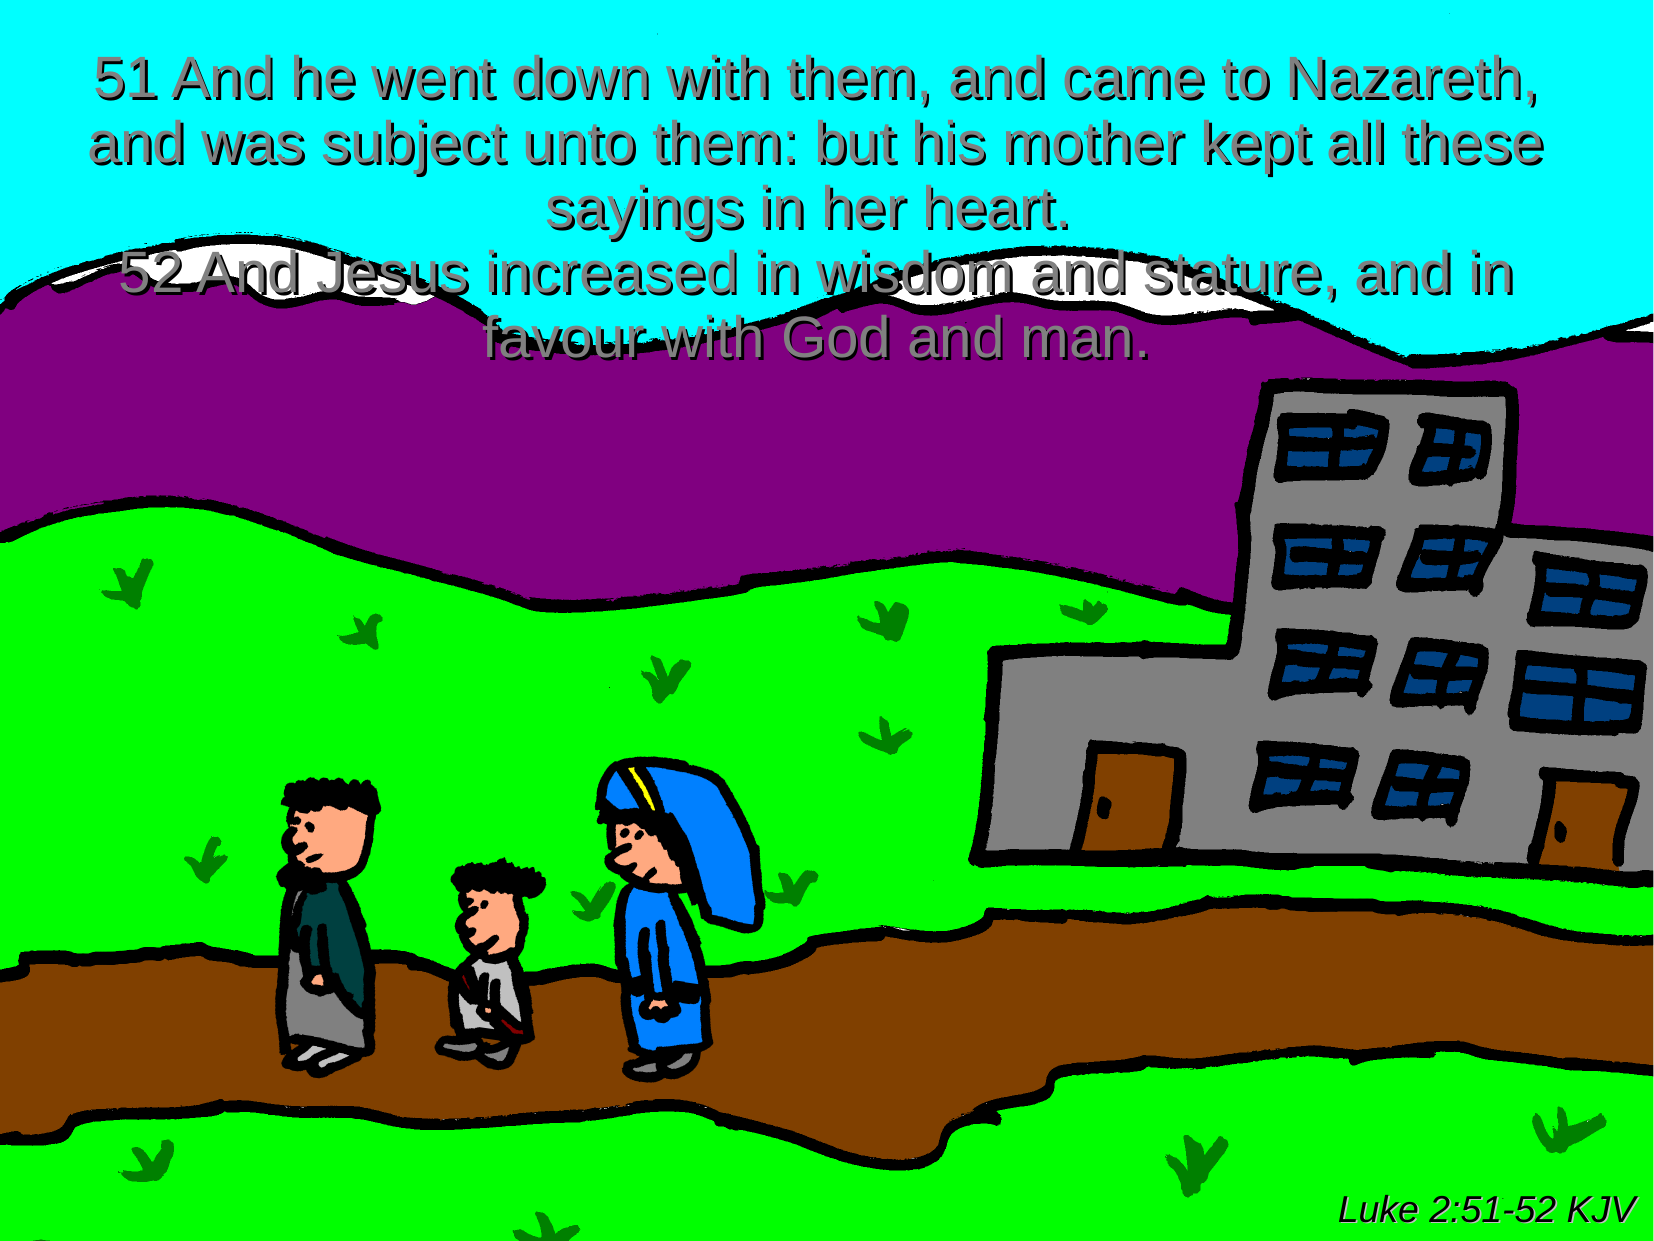

51 And he went down with them, and came to Nazareth, and was subject unto them: but his mother kept all these sayings in her heart.
52 And Jesus increased in wisdom and stature, and in favour with God and man.
Luke 2:51-52 KJV